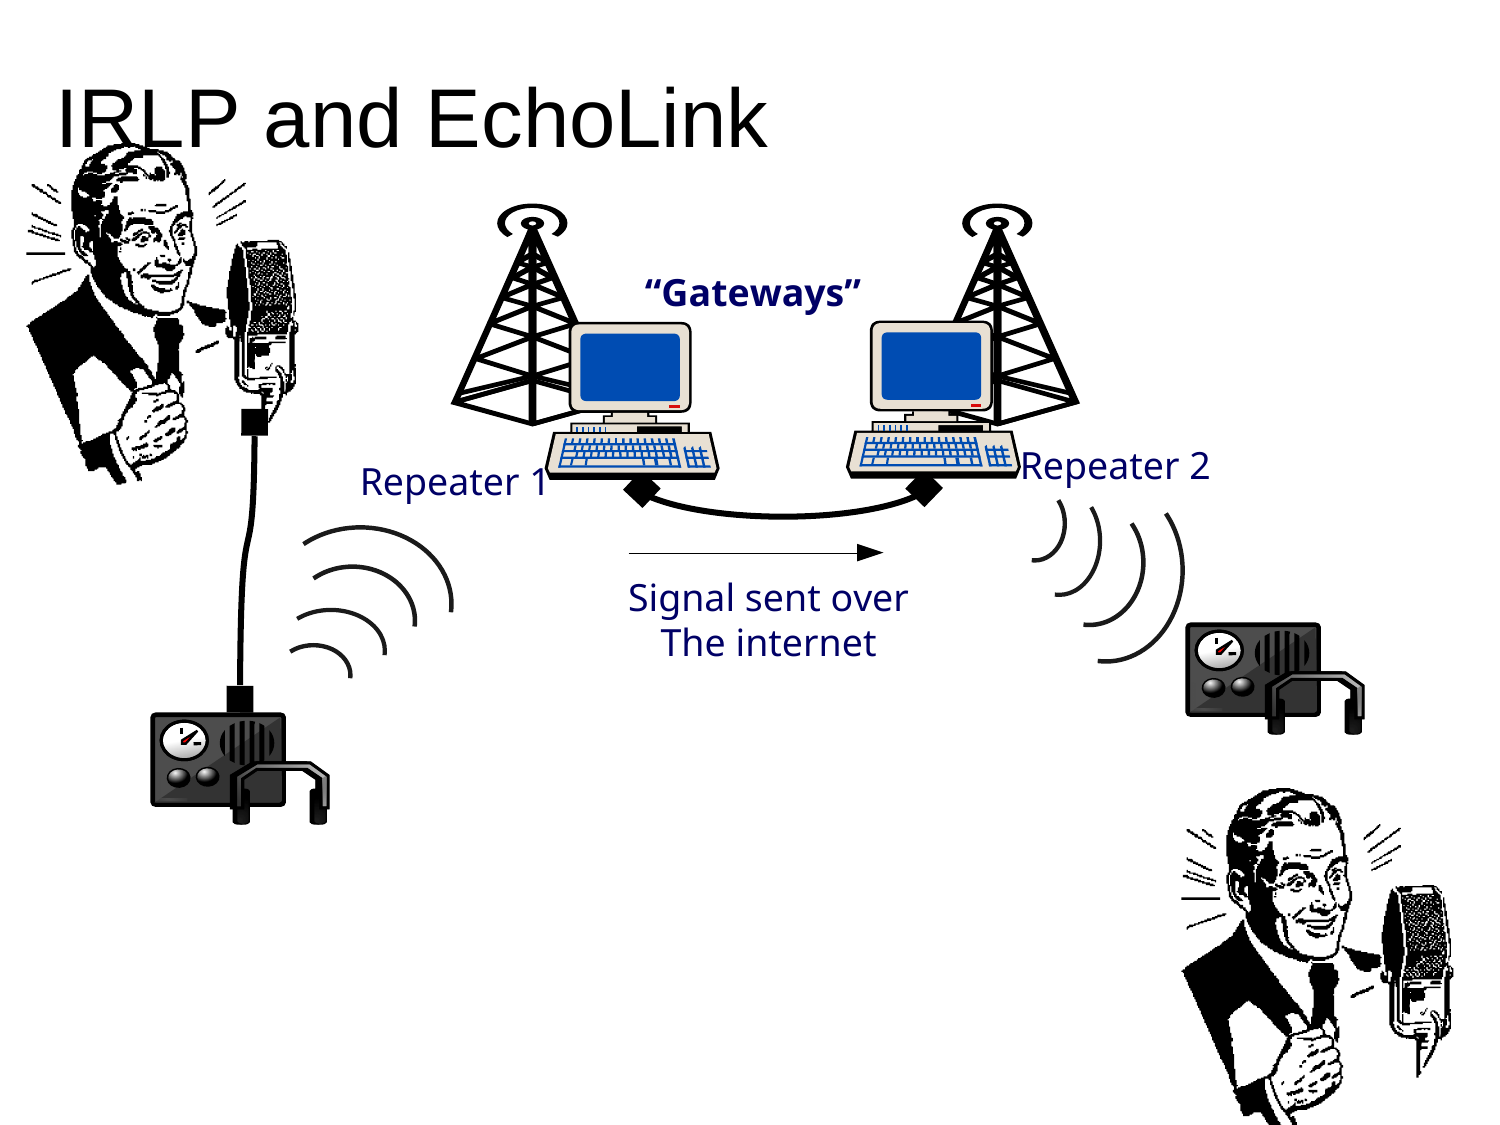

# IRLP and EchoLink
“Gateways”
Repeater 2
Repeater 1
Signal sent over
The internet